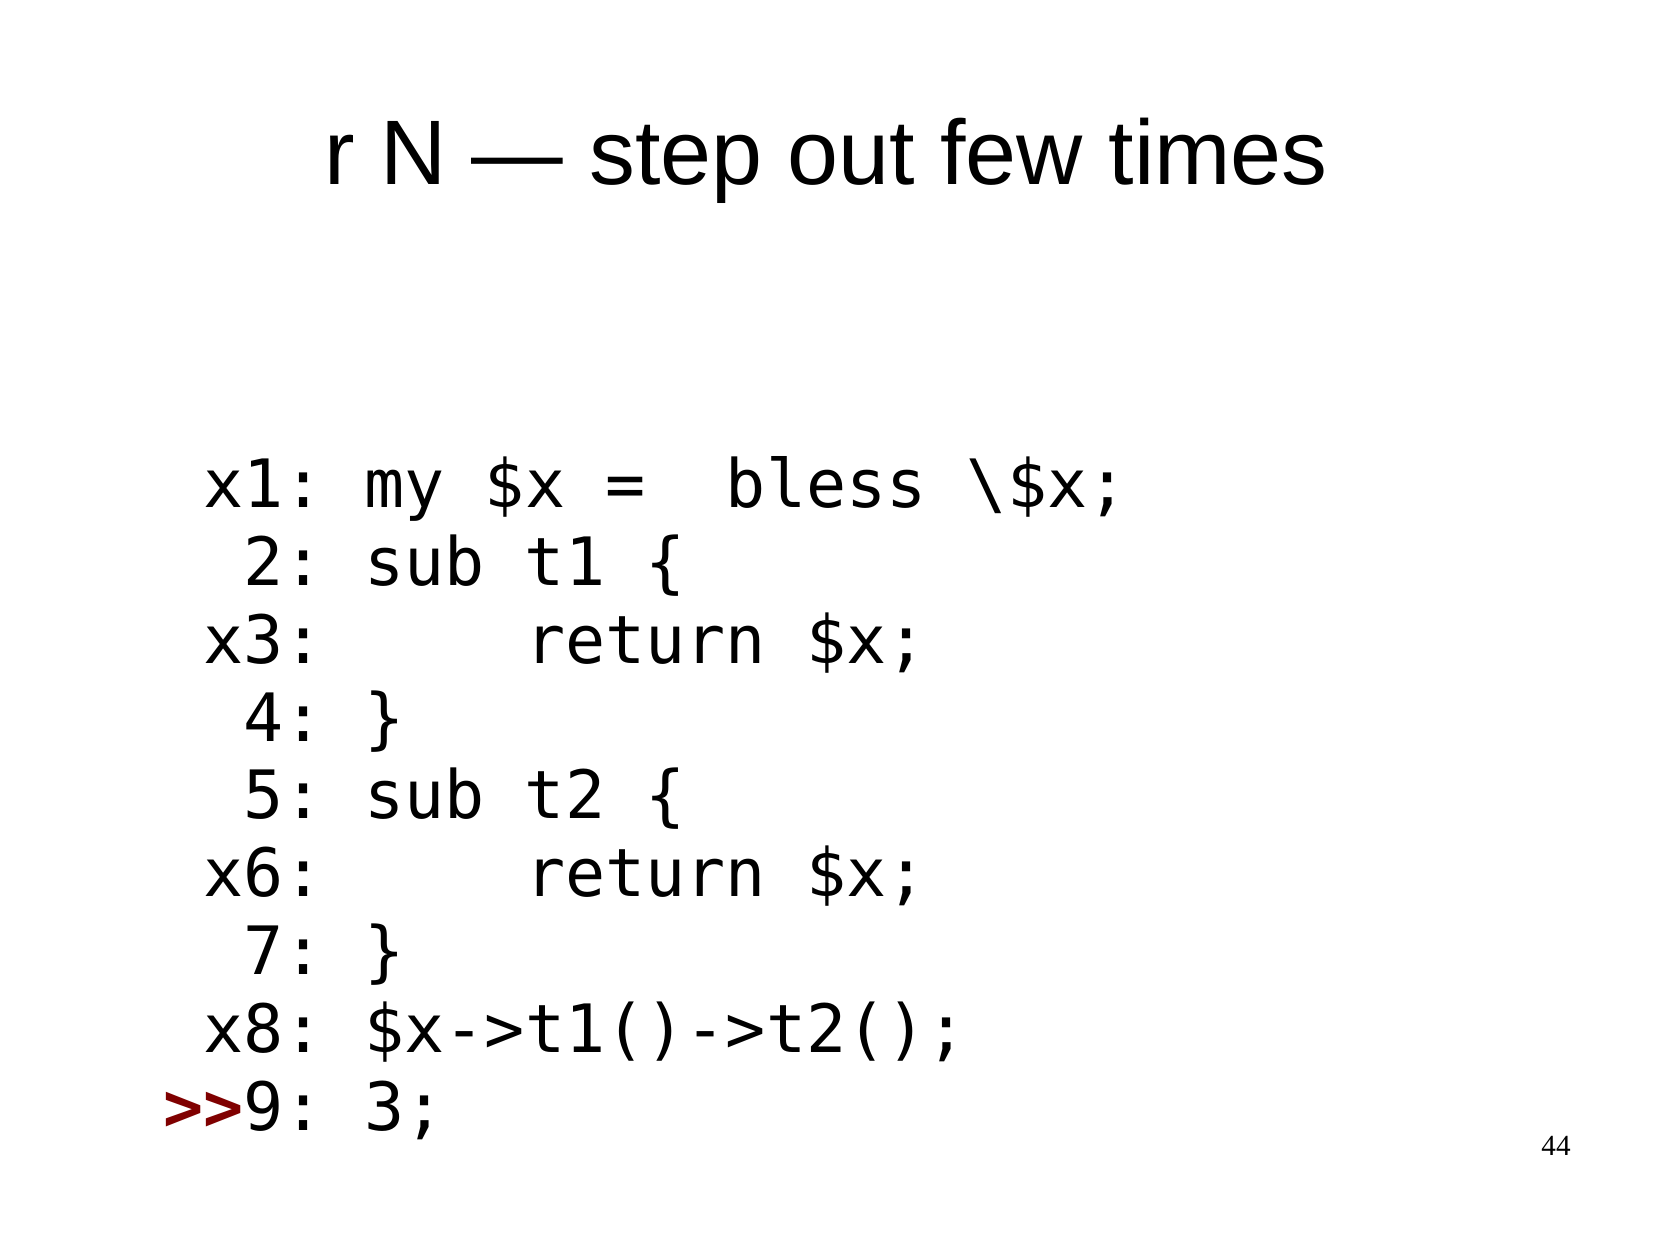

# r N — step out few times
 x1: my $x = bless \$x;
 2: sub t1 {
 x3: return $x;
 4: }
 5: sub t2 {
 x6: return $x;
 7: }
 x8: $x->t1()->t2();
 >>9: 3;
44